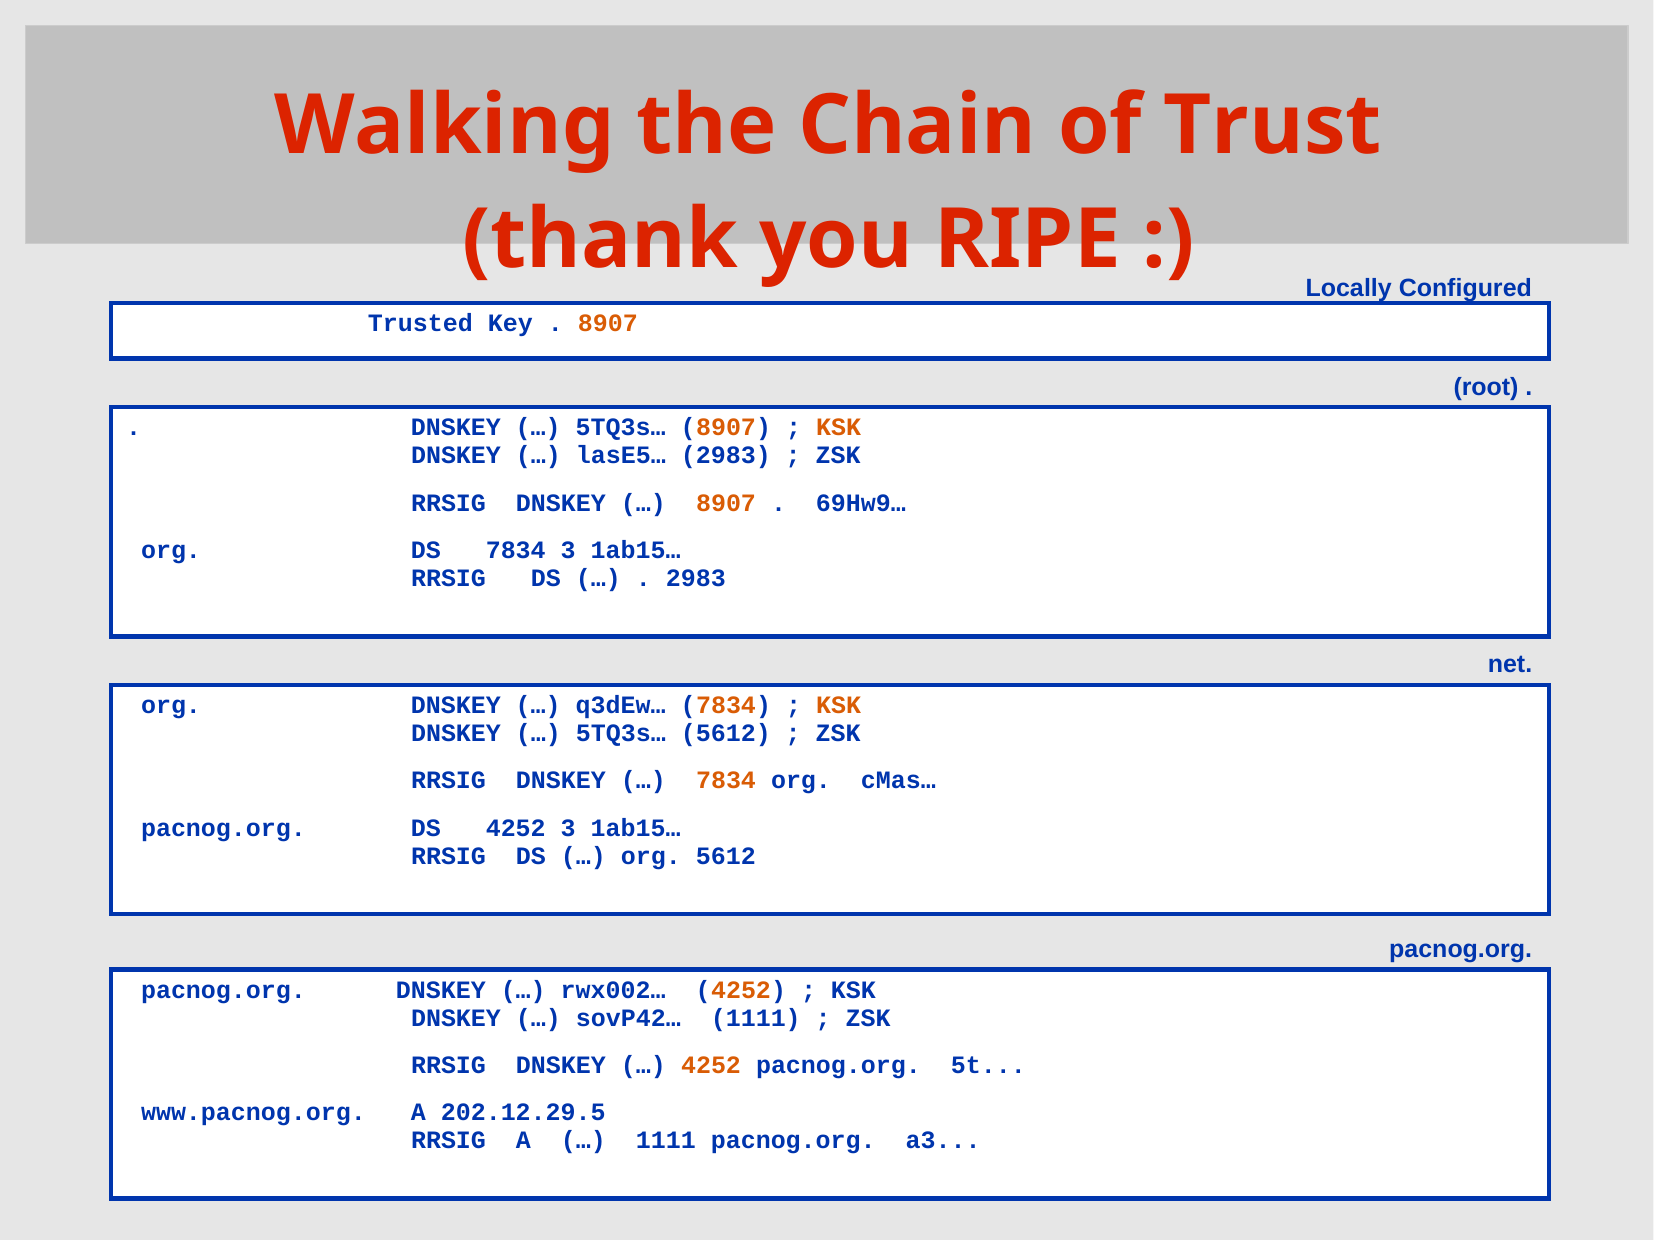

# Walking the Chain of Trust (thank you RIPE :)
Locally Configured
 Trusted Key . 8907
 (root) .
. DNSKEY (…) 5TQ3s… (8907) ; KSK
 DNSKEY (…) lasE5… (2983) ; ZSK
 RRSIG DNSKEY (…) 8907 . 69Hw9…
 org. DS 7834 3 1ab15…
 RRSIG DS (…) . 2983
net.
 org. DNSKEY (…) q3dEw… (7834) ; KSK
 DNSKEY (…) 5TQ3s… (5612) ; ZSK
 RRSIG DNSKEY (…) 7834 org. cMas…
 pacnog.org. DS 4252 3 1ab15…
 RRSIG DS (…) org. 5612
pacnog.org.
 pacnog.org. DNSKEY (…) rwx002… (4252) ; KSK
	 DNSKEY (…) sovP42… (1111) ; ZSK
 RRSIG DNSKEY (…) 4252 pacnog.org. 5t...
 www.pacnog.org. A 202.12.29.5
	 RRSIG A (…) 1111 pacnog.org. a3...